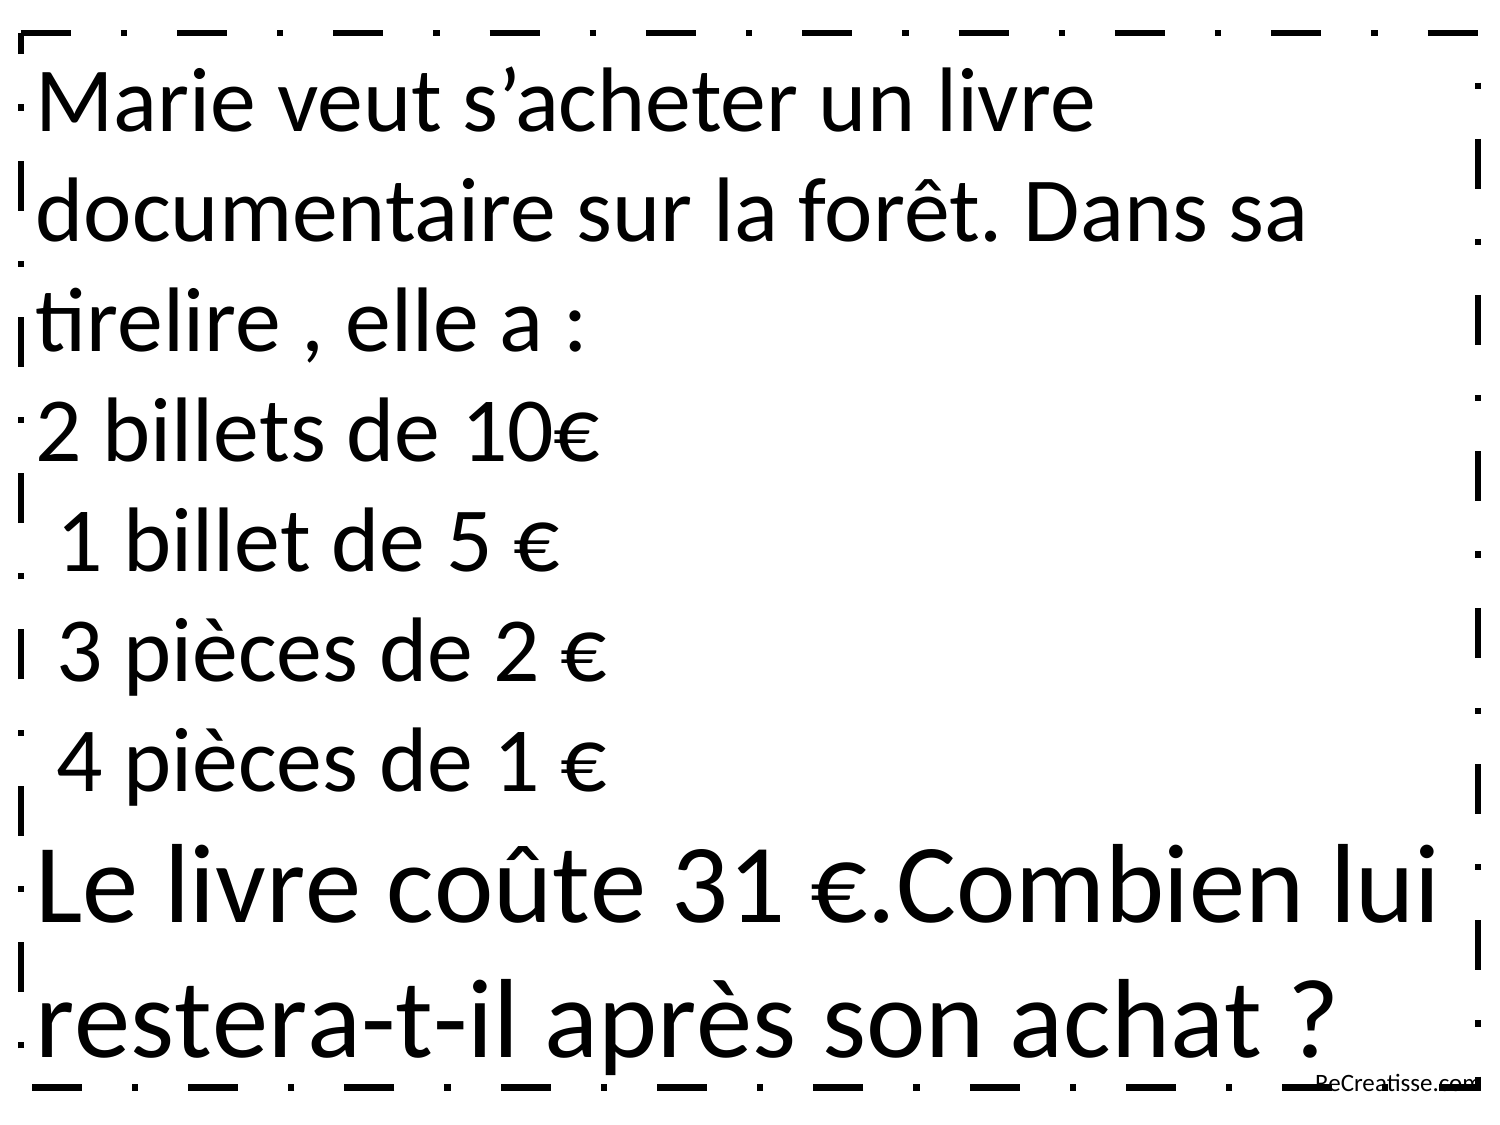

Marie veut s’acheter un livre documentaire sur la forêt. Dans sa tirelire , elle a :
2 billets de 10€
 1 billet de 5 €
 3 pièces de 2 €
 4 pièces de 1 €
Le livre coûte 31 €.Combien lui
restera-t-il après son achat ?
ReCreatisse.com